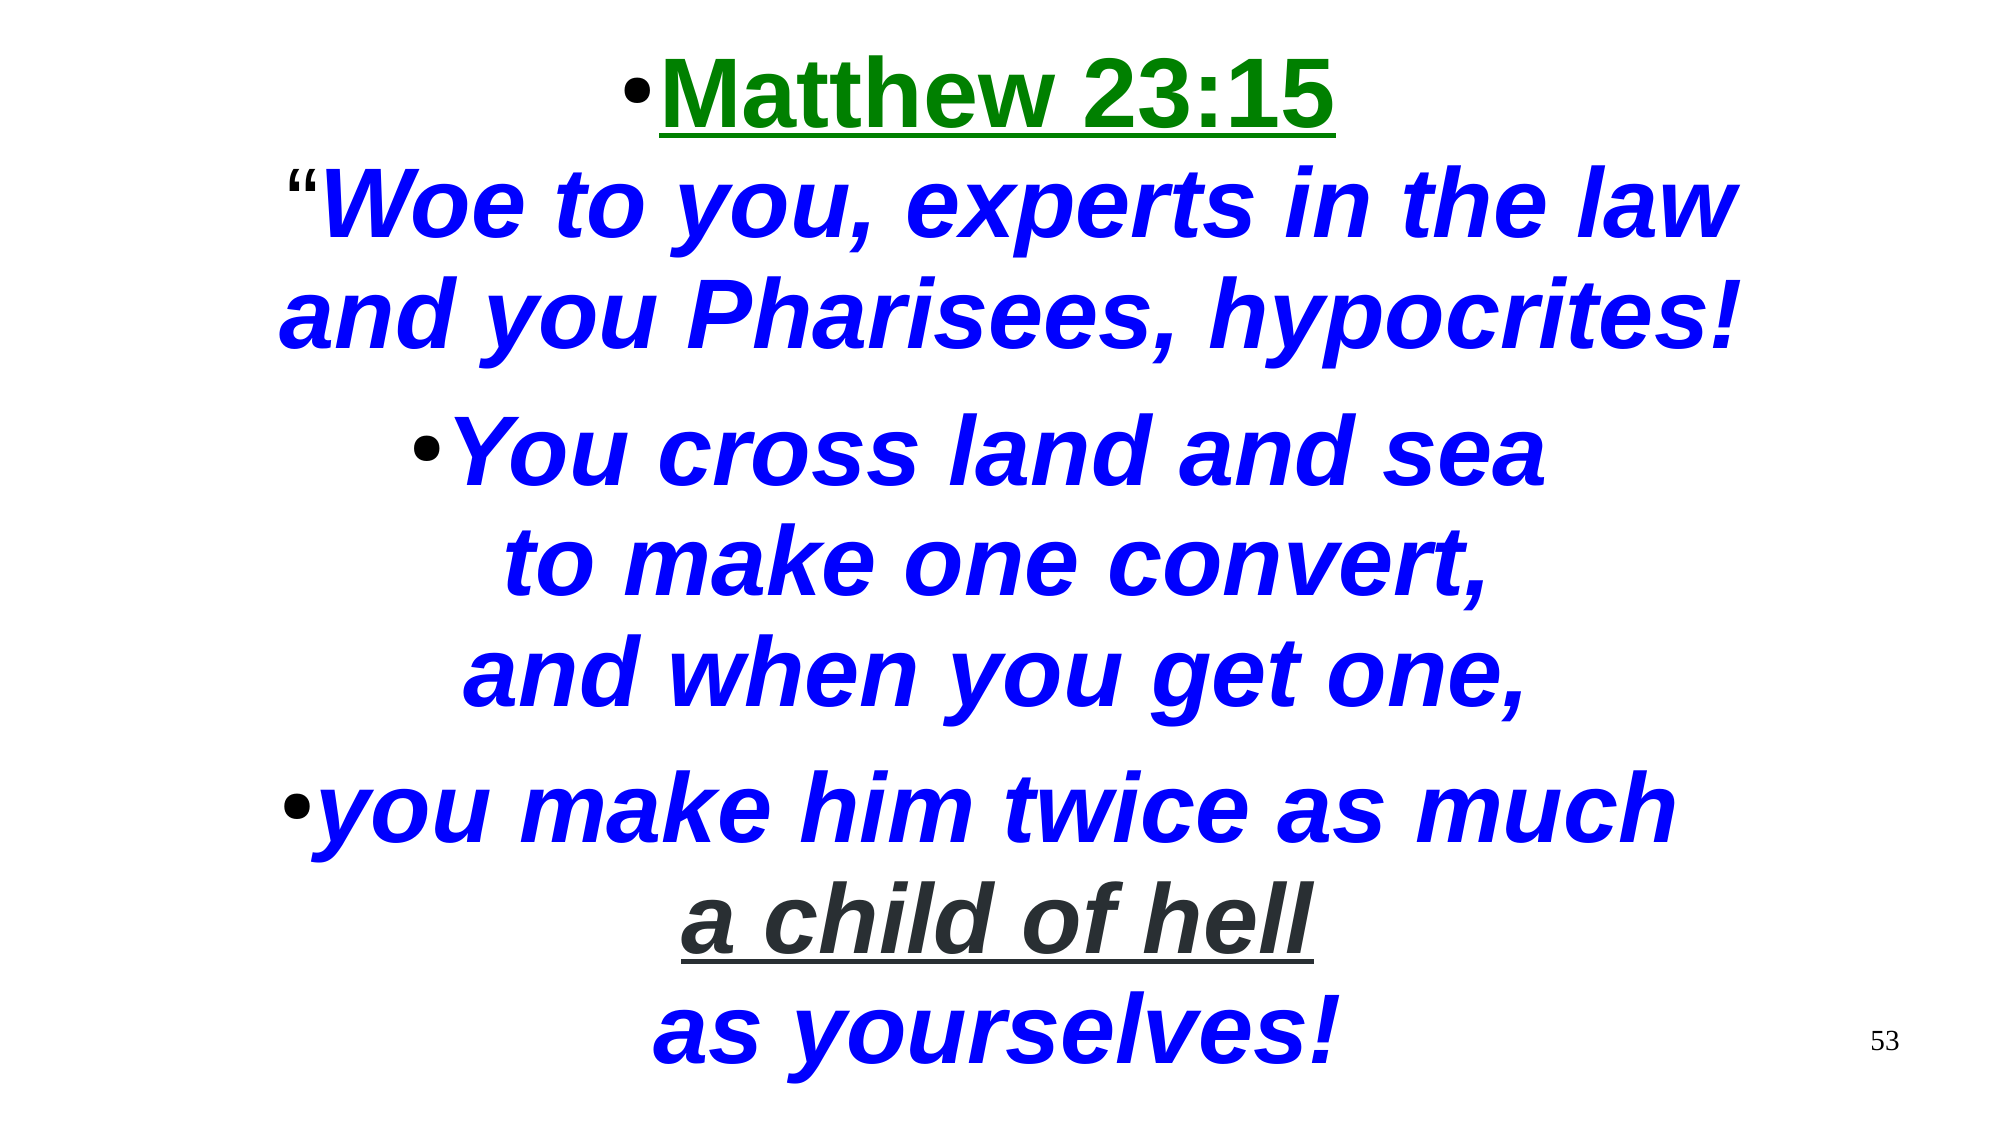

# Matthew 23:15  “Woe to you, experts in the law and you Pharisees, hypocrites!
You cross land and sea
to make one convert,
and when you get one,
you make him twice as much
a child of hell
as yourselves!
53